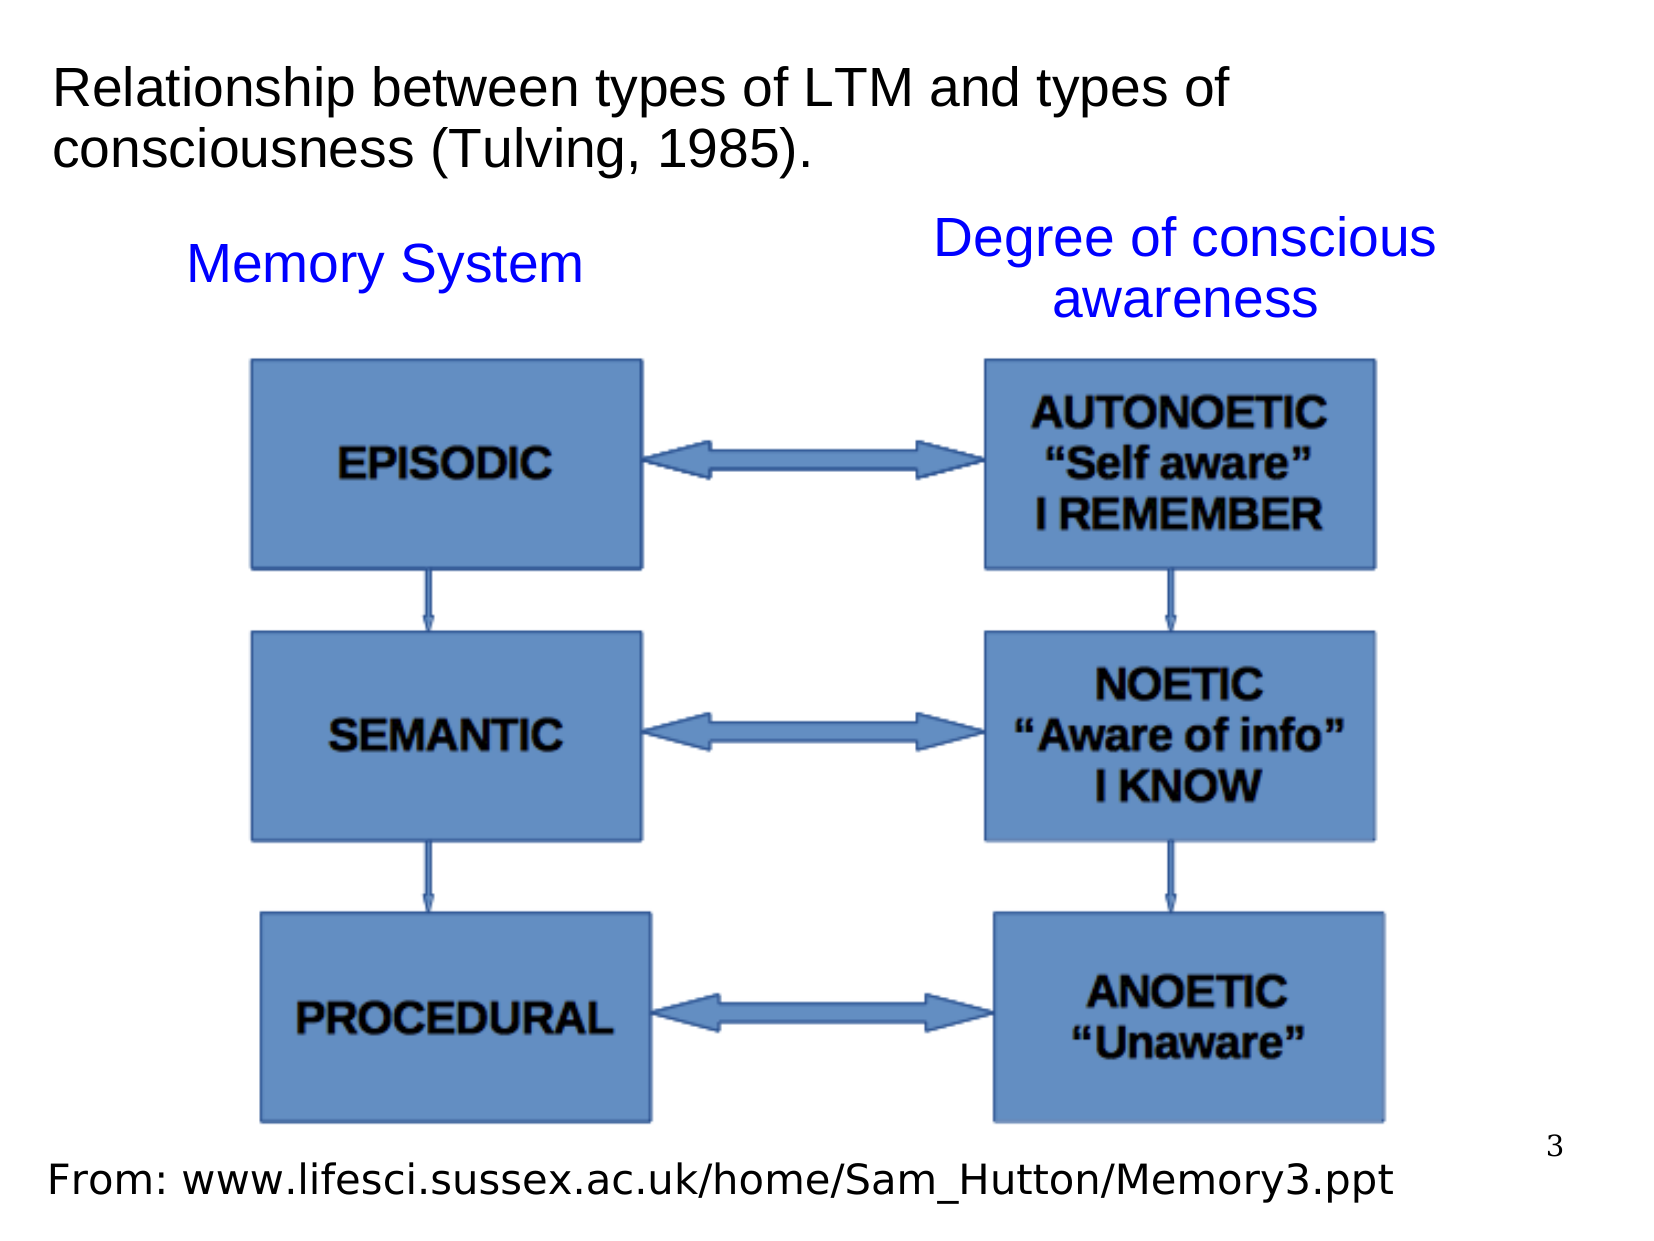

Relationship between types of LTM and types of consciousness (Tulving, 1985).
Degree of conscious awareness
Memory System
3
From: www.lifesci.sussex.ac.uk/home/Sam_Hutton/Memory3.ppt